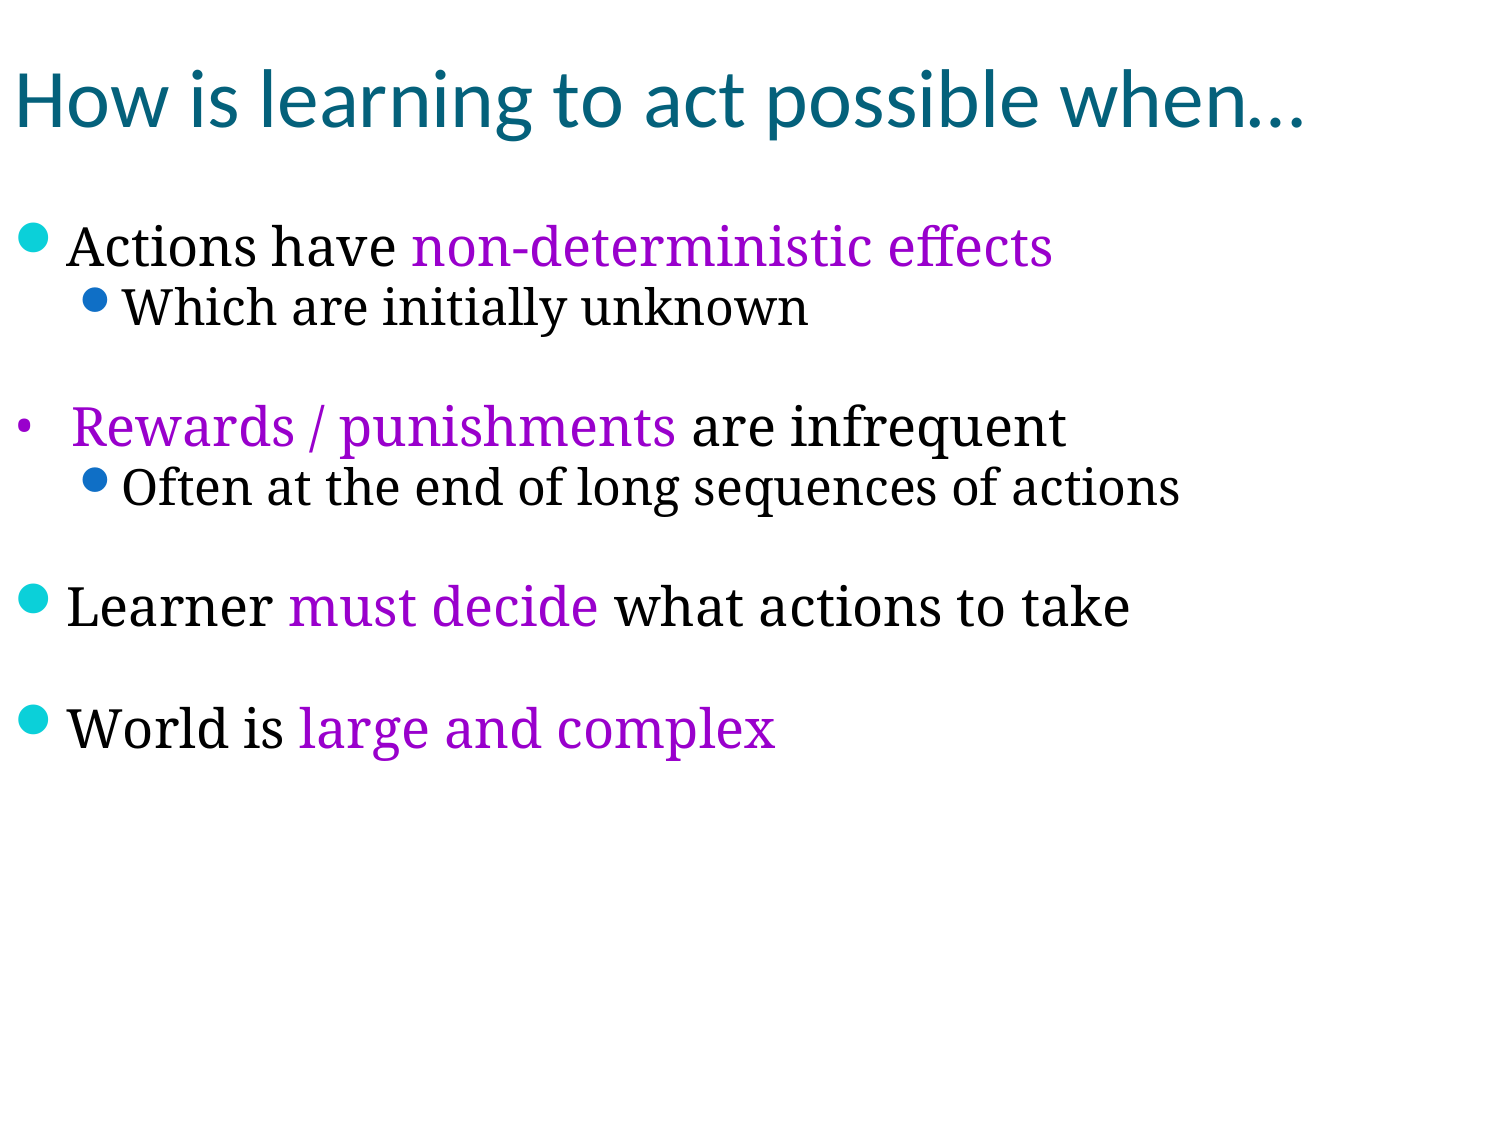

# How is learning to act possible when…
Actions have non-deterministic effects
Which are initially unknown
Rewards / punishments are infrequent
Often at the end of long sequences of actions
Learner must decide what actions to take
World is large and complex